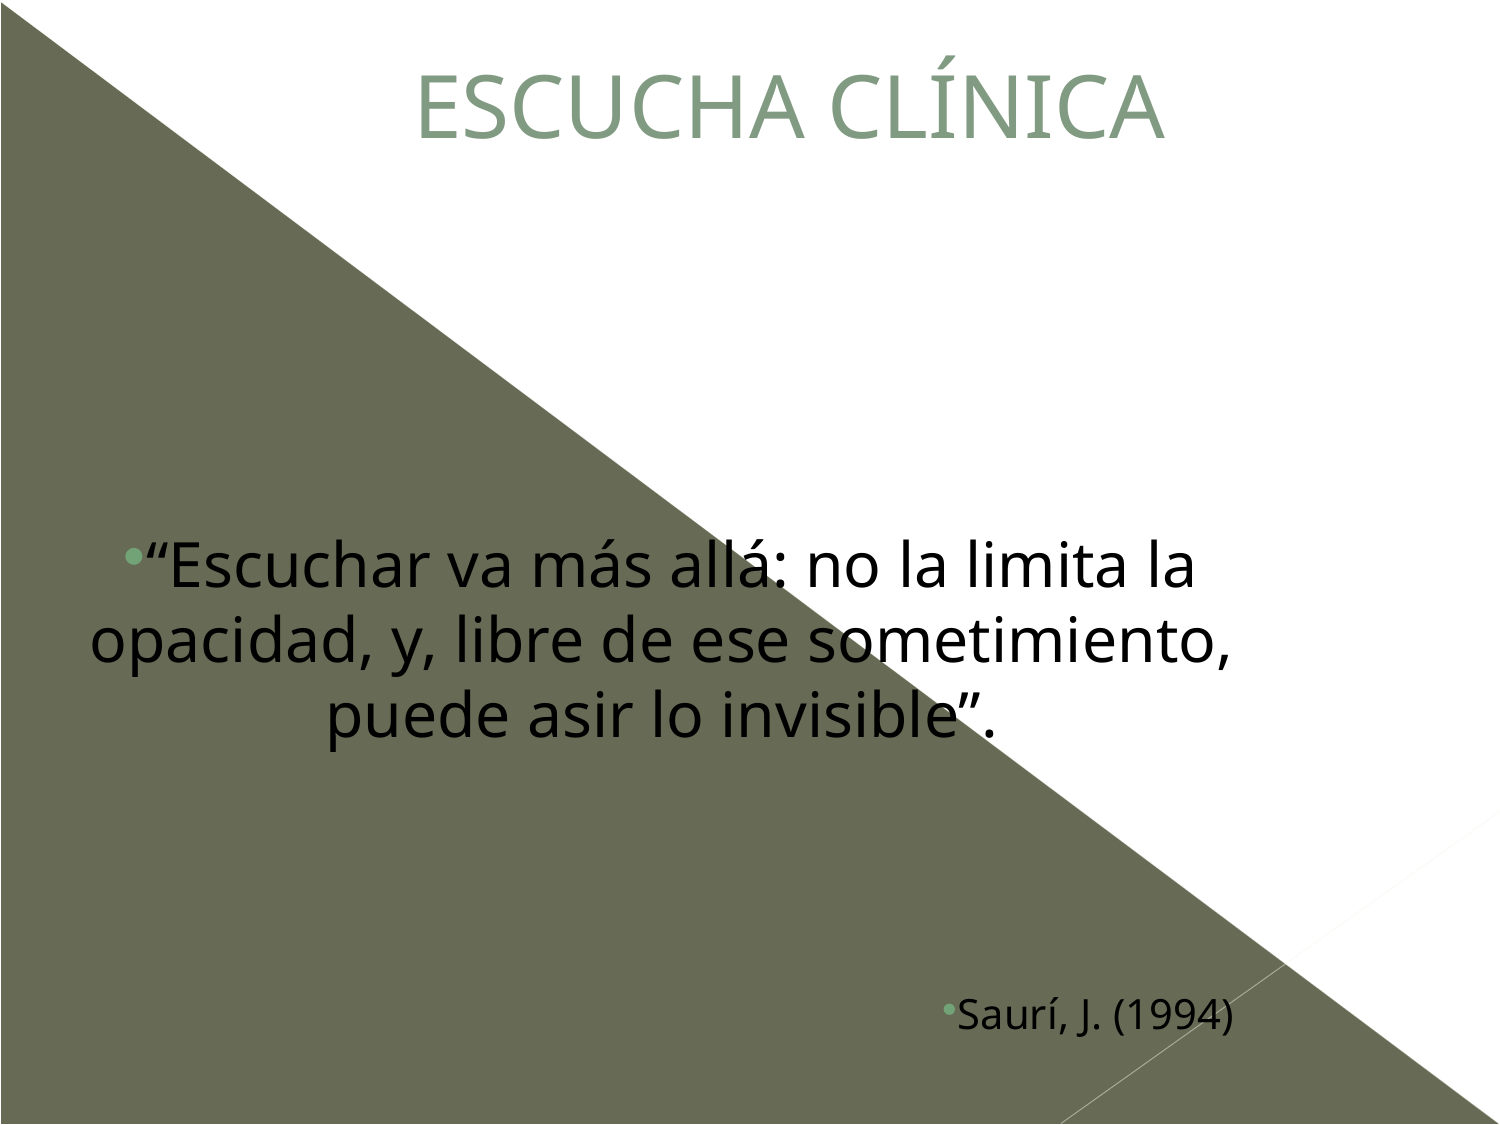

# ESCUCHA CLÍNICA
“Escuchar va más allá: no la limita la opacidad, y, libre de ese sometimiento, puede asir lo invisible”.
Saurí, J. (1994)